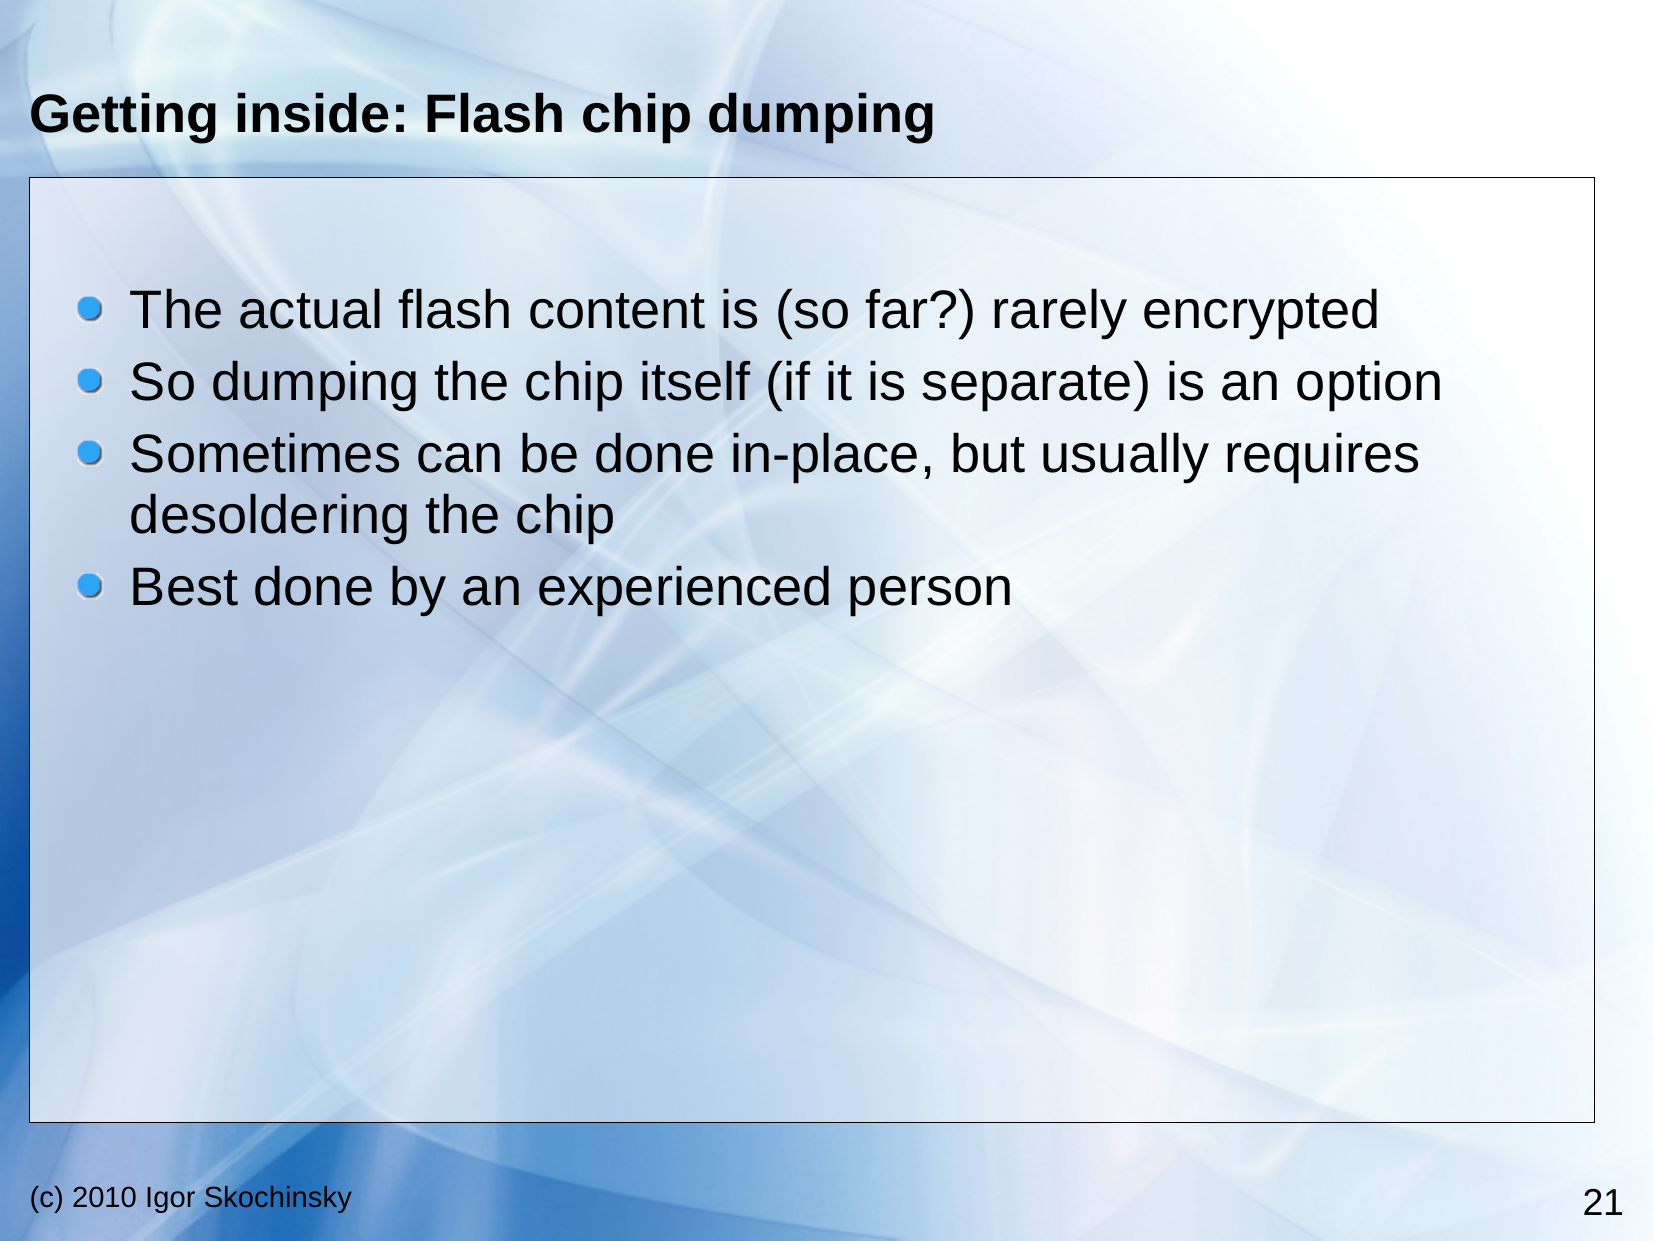

# Getting inside: Flash chip dumping
The actual flash content is (so far?) rarely encrypted
So dumping the chip itself (if it is separate) is an option
Sometimes can be done in-place, but usually requires desoldering the chip
Best done by an experienced person
(c) 2010 Igor Skochinsky
21